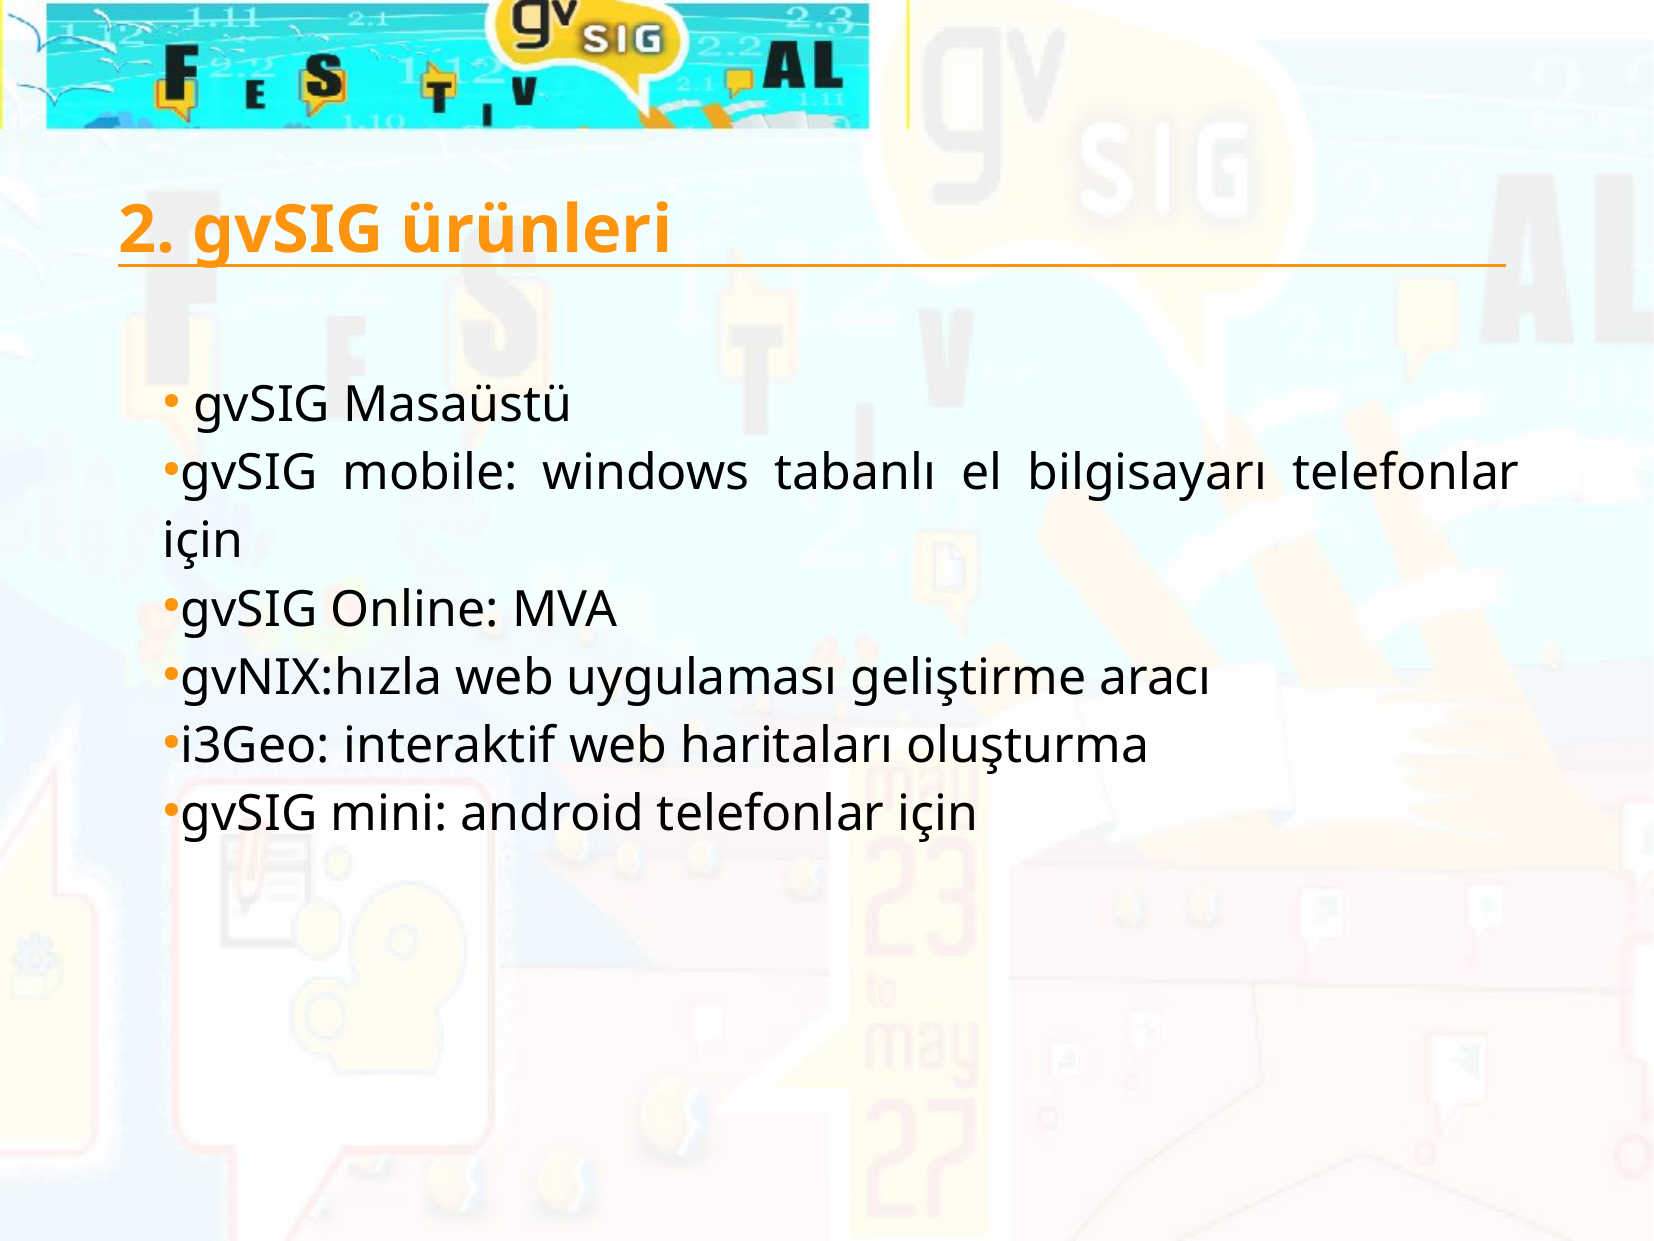

# 2. gvSIG ürünleri
 gvSIG Masaüstü
gvSIG mobile: windows tabanlı el bilgisayarı telefonlar için
gvSIG Online: MVA
gvNIX:hızla web uygulaması geliştirme aracı
i3Geo: interaktif web haritaları oluşturma
gvSIG mini: android telefonlar için